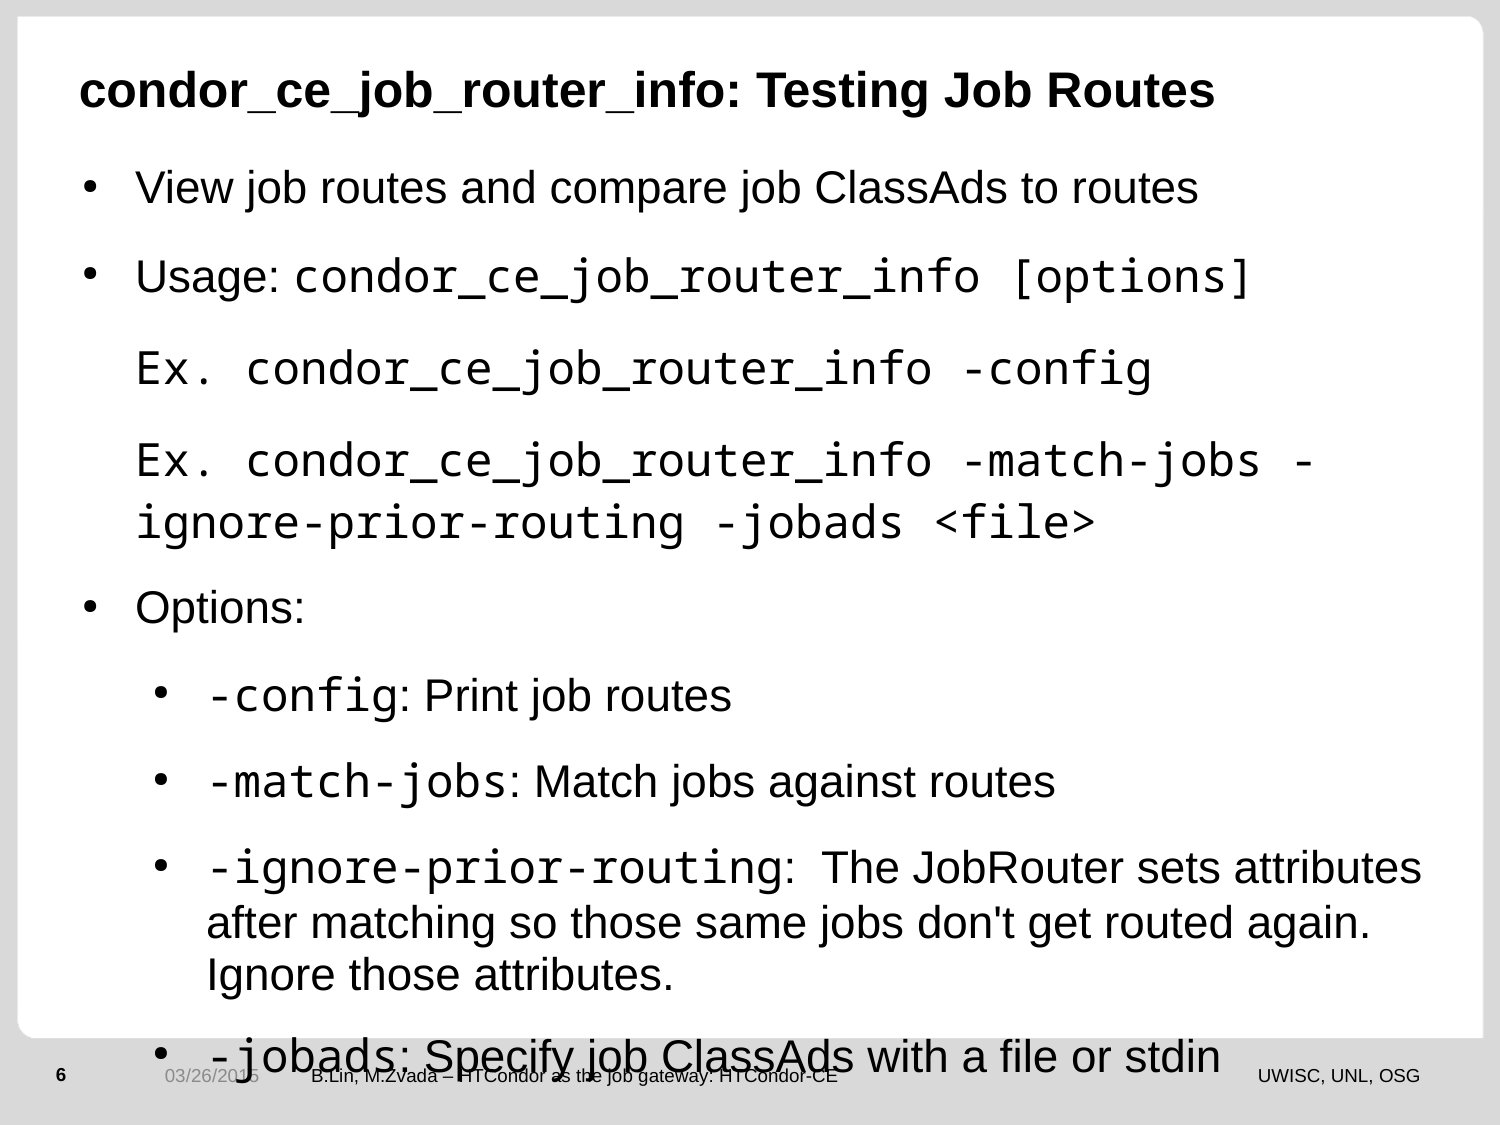

# condor_ce_job_router_info: Testing Job Routes
View job routes and compare job ClassAds to routes
Usage: condor_ce_job_router_info [options]
Ex. condor_ce_job_router_info -config
Ex. condor_ce_job_router_info -match-jobs -ignore-prior-routing -jobads <file>
Options:
-config: Print job routes
-match-jobs: Match jobs against routes
-ignore-prior-routing: The JobRouter sets attributes after matching so those same jobs don't get routed again. Ignore those attributes.
-jobads: Specify job ClassAds with a file or stdin